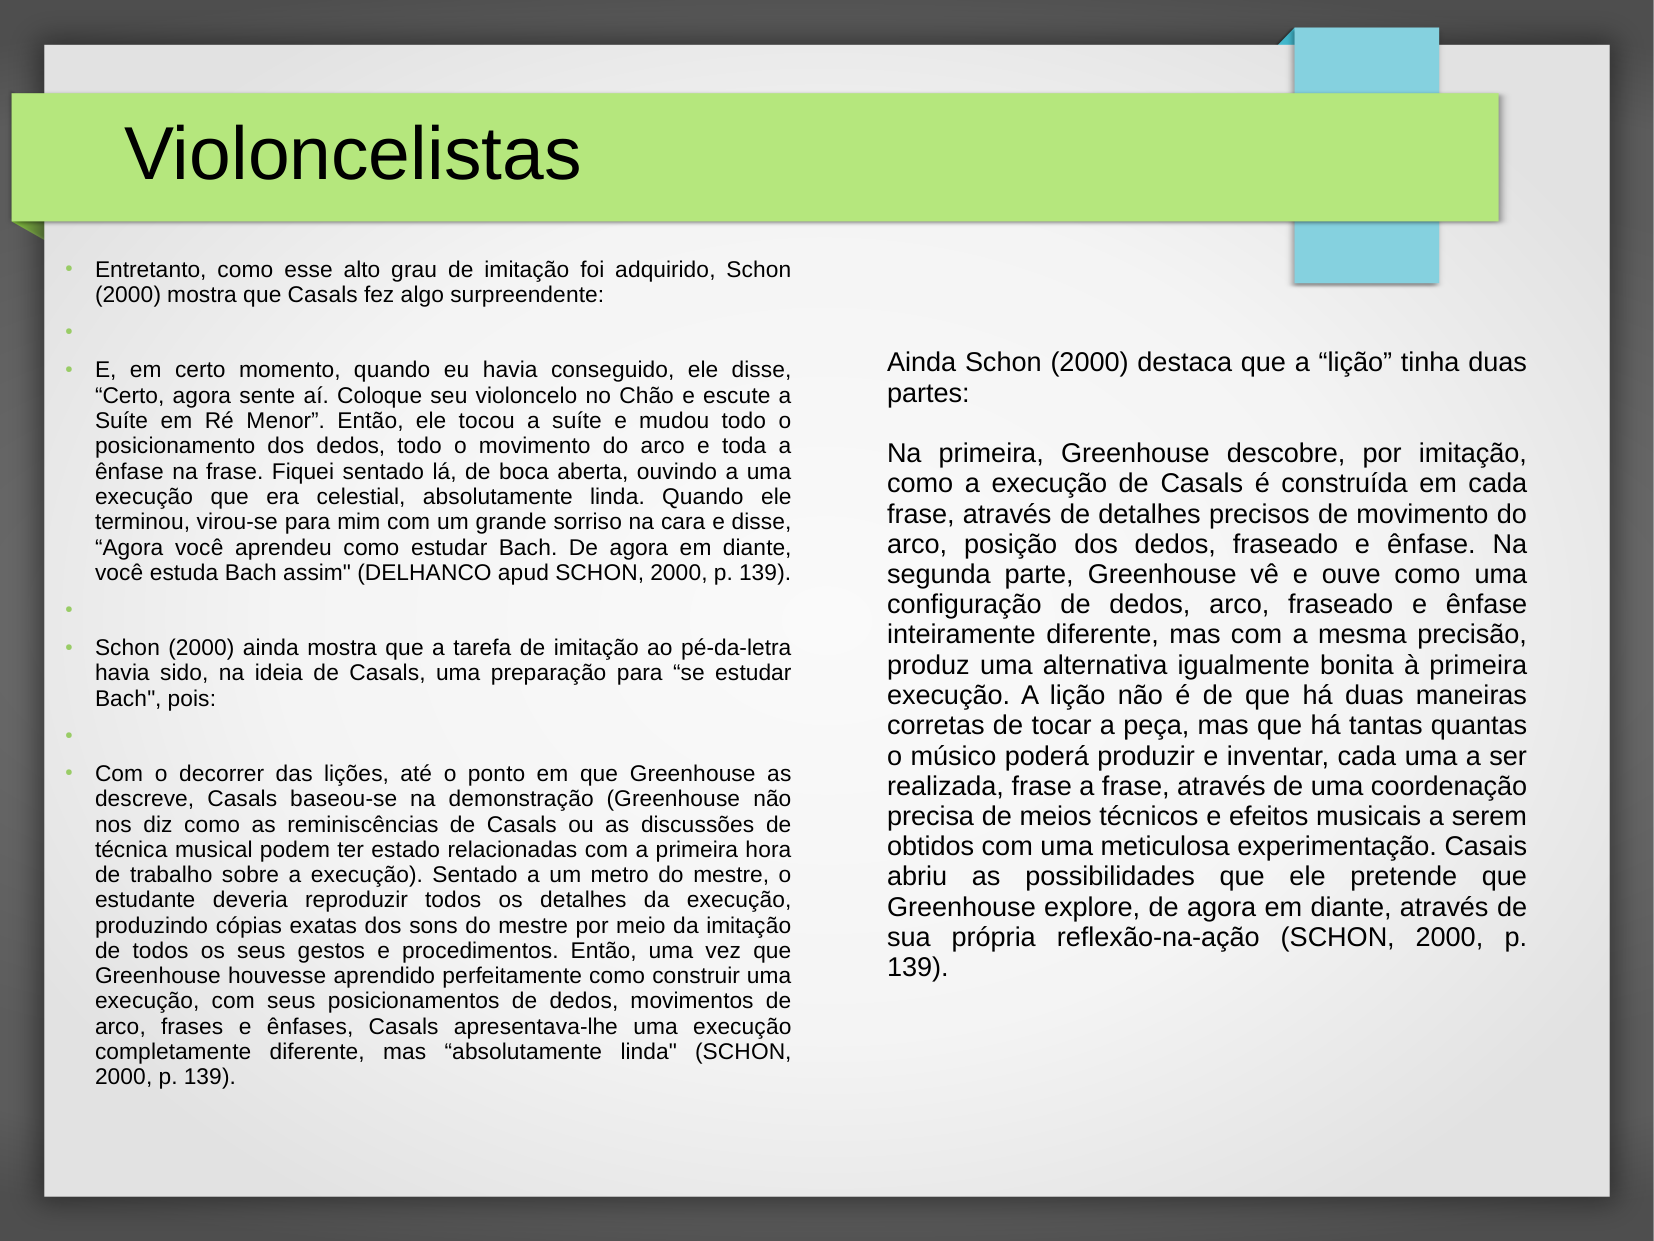

# Violoncelistas
Entretanto, como esse alto grau de imitação foi adquirido, Schon (2000) mostra que Casals fez algo surpreendente:
E, em certo momento, quando eu havia conseguido, ele disse, “Certo, agora sente aí. Coloque seu violoncelo no Chão e escute a Suíte em Ré Menor”. Então, ele tocou a suíte e mudou todo o posicionamento dos dedos, todo o movimento do arco e toda a ênfase na frase. Fiquei sentado lá, de boca aberta, ouvindo a uma execução que era celestial, absolutamente linda. Quando ele terminou, virou-se para mim com um grande sorriso na cara e disse, “Agora você aprendeu como estudar Bach. De agora em diante, você estuda Bach assim" (DELHANCO apud SCHON, 2000, p. 139).
Schon (2000) ainda mostra que a tarefa de imitação ao pé-da-letra havia sido, na ideia de Casals, uma preparação para “se estudar Bach", pois:
Com o decorrer das lições, até o ponto em que Greenhouse as descreve, Casals baseou-se na demonstração (Greenhouse não nos diz como as reminiscências de Casals ou as discussões de técnica musical podem ter estado relacionadas com a primeira hora de trabalho sobre a execução). Sentado a um metro do mestre, o estudante deveria reproduzir todos os detalhes da execução, produzindo cópias exatas dos sons do mestre por meio da imitação de todos os seus gestos e procedimentos. Então, uma vez que Greenhouse houvesse aprendido perfeitamente como construir uma execução, com seus posicionamentos de dedos, movimentos de arco, frases e ênfases, Casals apresentava-lhe uma execução completamente diferente, mas “absolutamente linda" (SCHON, 2000, p. 139).
Ainda Schon (2000) destaca que a “lição” tinha duas partes:
Na primeira, Greenhouse descobre, por imitação, como a execução de Casals é construída em cada frase, através de detalhes precisos de movimento do arco, posição dos dedos, fraseado e ênfase. Na segunda parte, Greenhouse vê e ouve como uma configuração de dedos, arco, fraseado e ênfase inteiramente diferente, mas com a mesma precisão, produz uma alternativa igualmente bonita à primeira execução. A lição não é de que há duas maneiras corretas de tocar a peça, mas que há tantas quantas o músico poderá produzir e inventar, cada uma a ser realizada, frase a frase, através de uma coordenação precisa de meios técnicos e efeitos musicais a serem obtidos com uma meticulosa experimentação. Casais abriu as possibilidades que ele pretende que Greenhouse explore, de agora em diante, através de sua própria reflexão-na-ação (SCHON, 2000, p. 139).